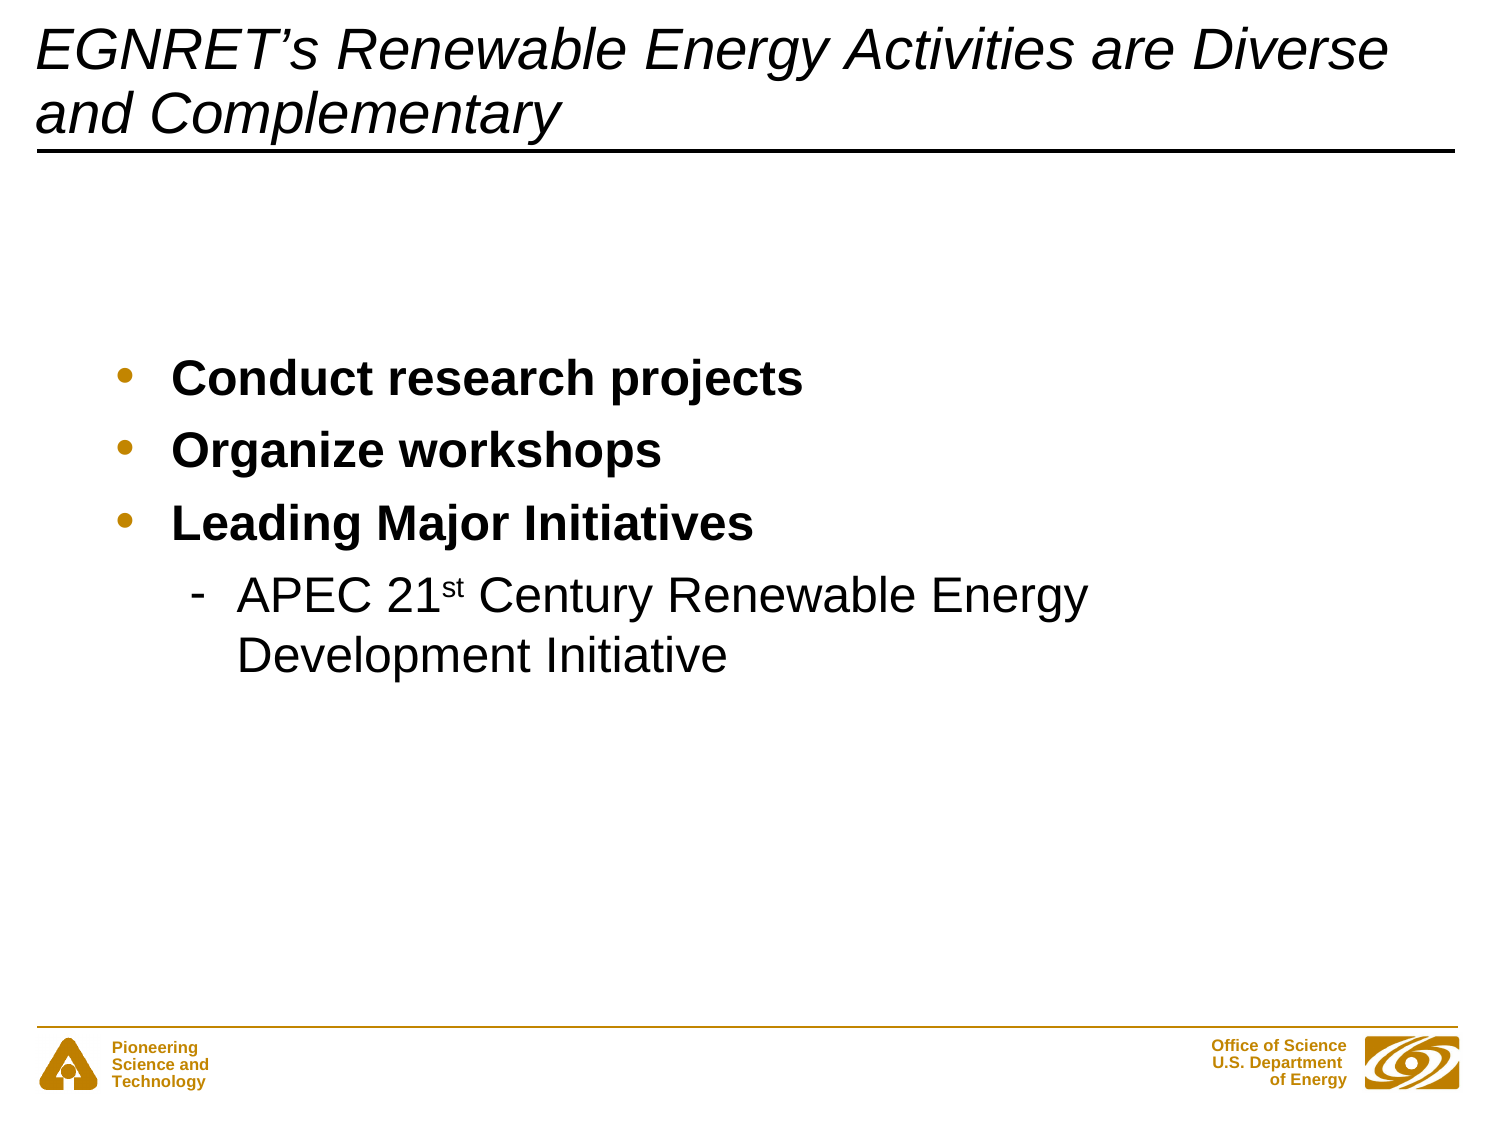

# EGNRET’s Renewable Energy Activities are Diverse and Complementary
Conduct research projects
Organize workshops
Leading Major Initiatives
APEC 21st Century Renewable Energy Development Initiative